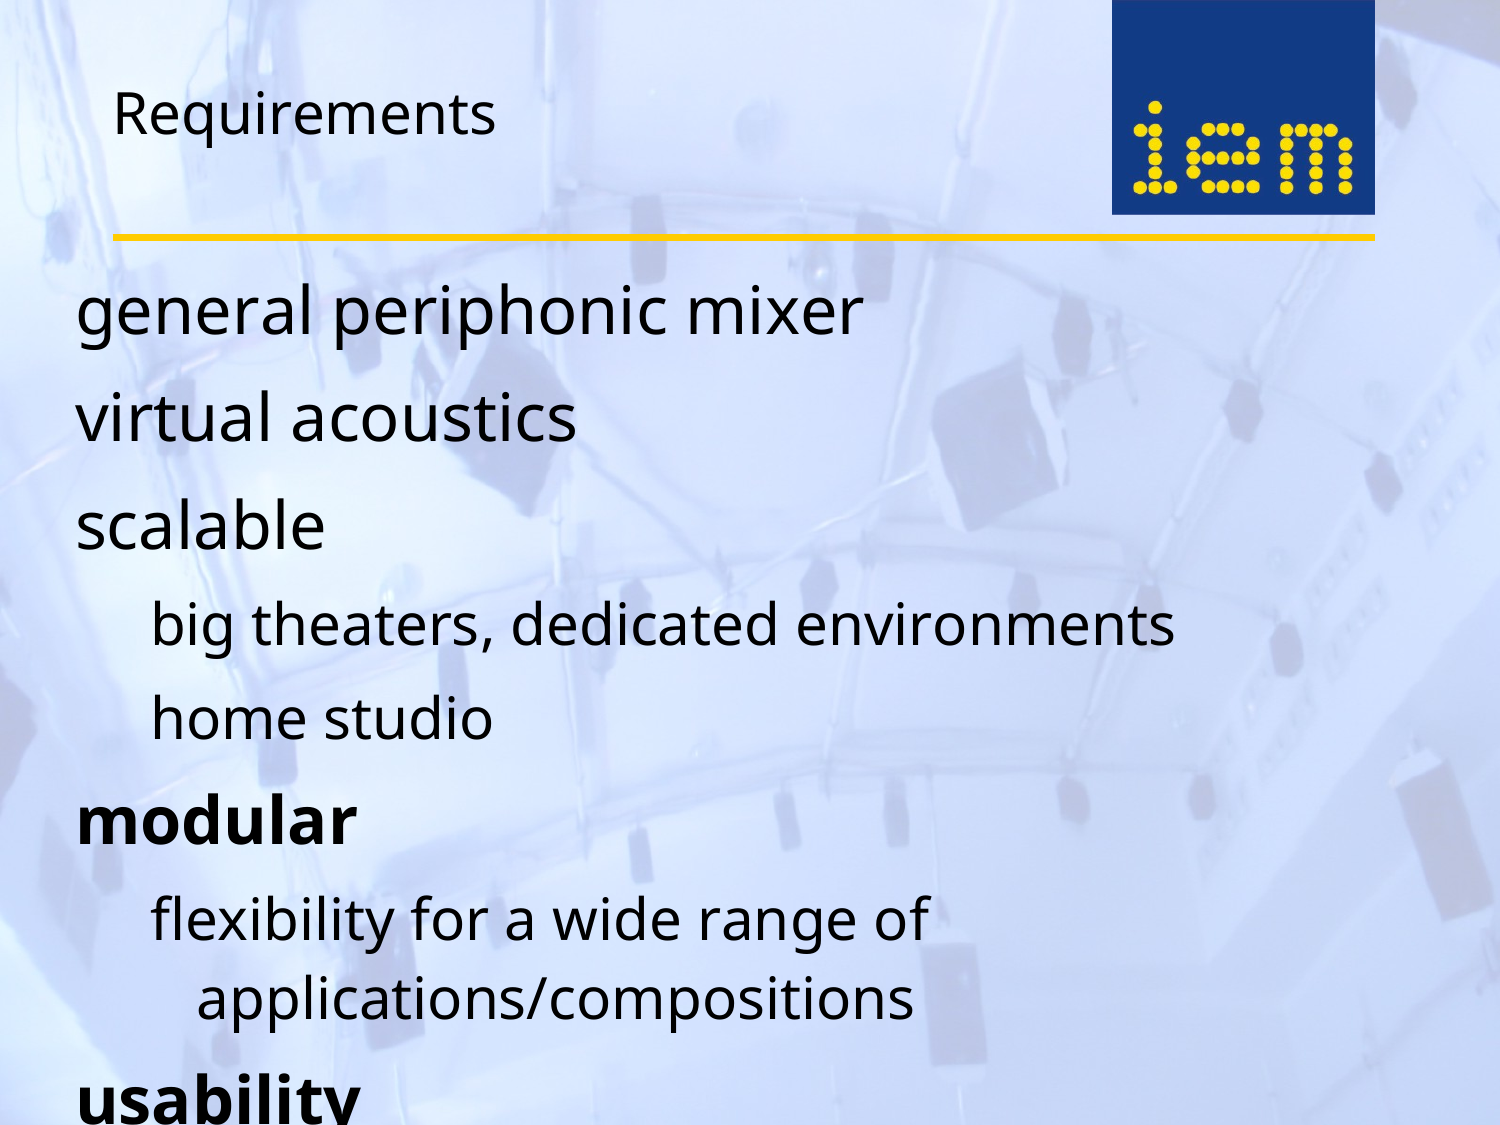

# Requirements
general periphonic mixer
virtual acoustics
scalable
big theaters, dedicated environments
home studio
modular
flexibility for a wide range of applications/compositions
usability
traditional mixing concepts